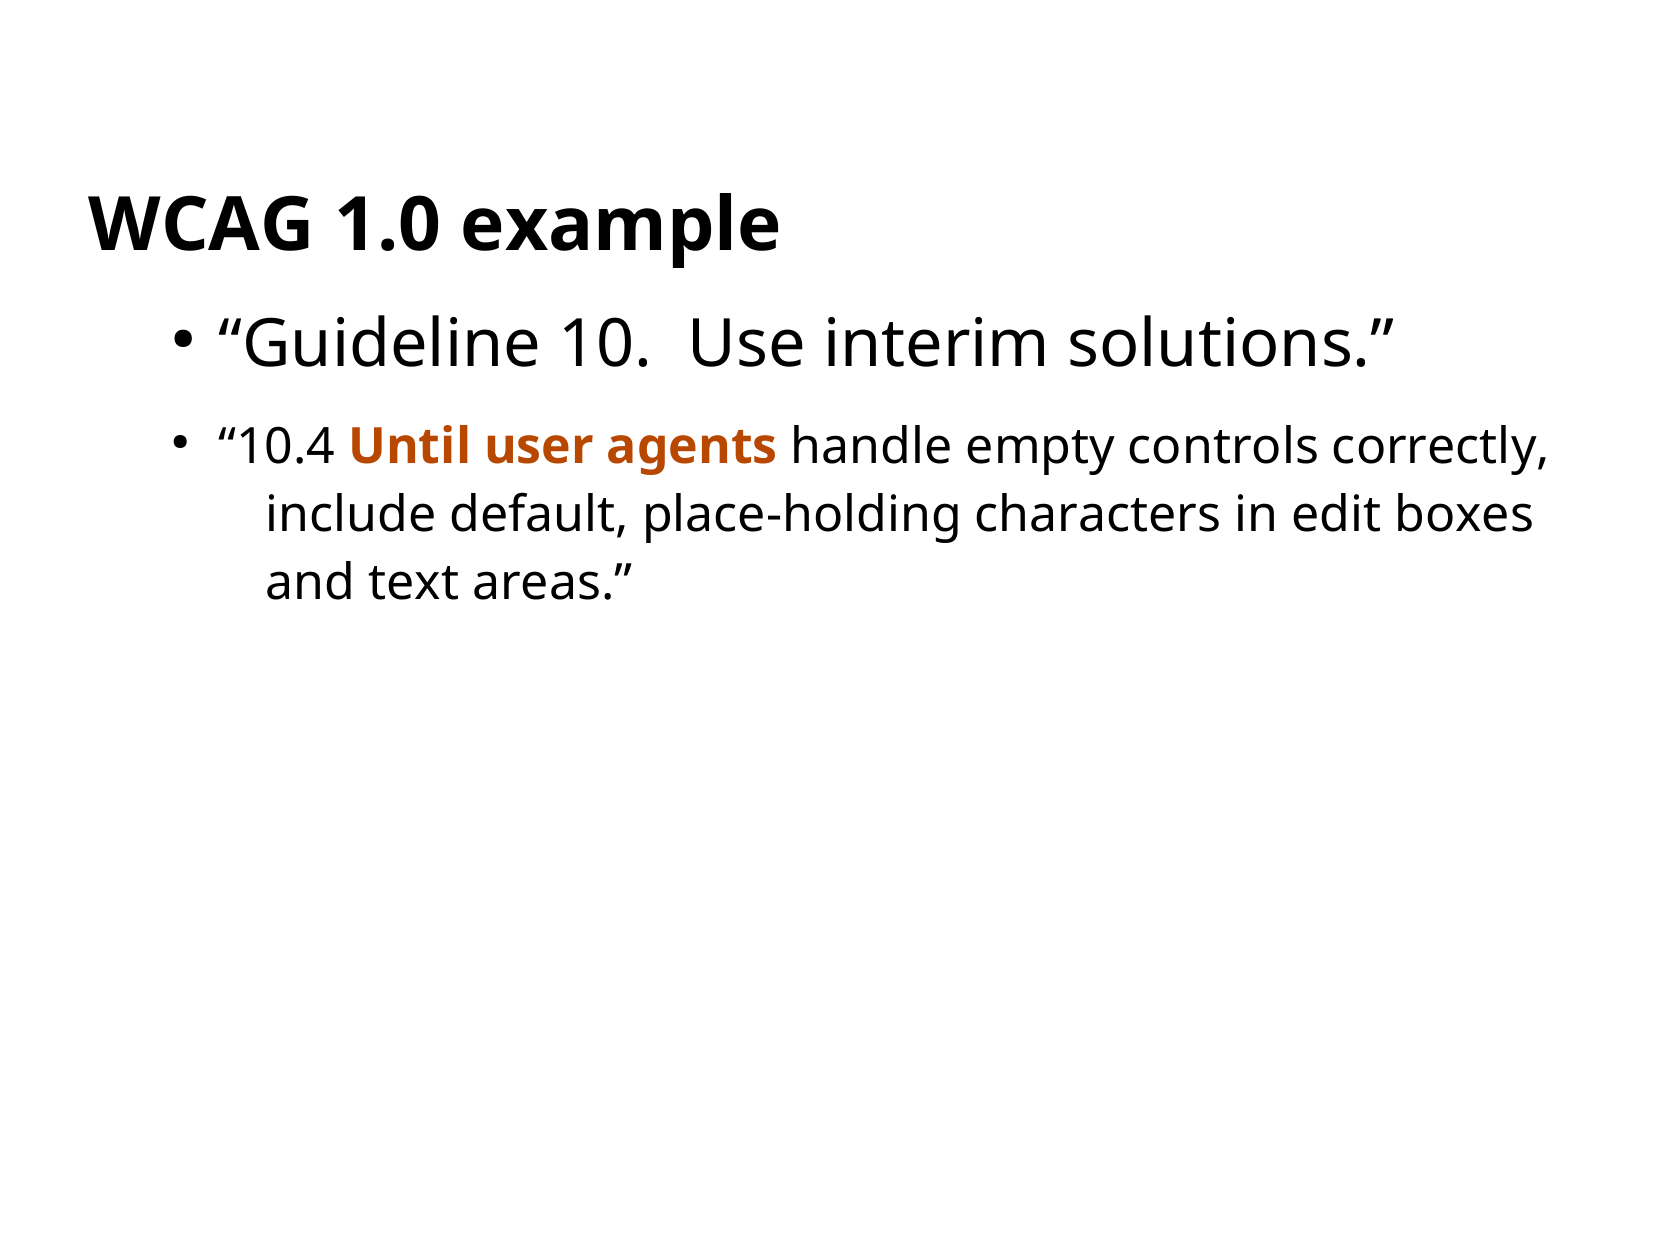

# WCAG 1.0 example
“Guideline 10. Use interim solutions.”
“10.4 Until user agents handle empty controls correctly, include default, place-holding characters in edit boxes and text areas.”